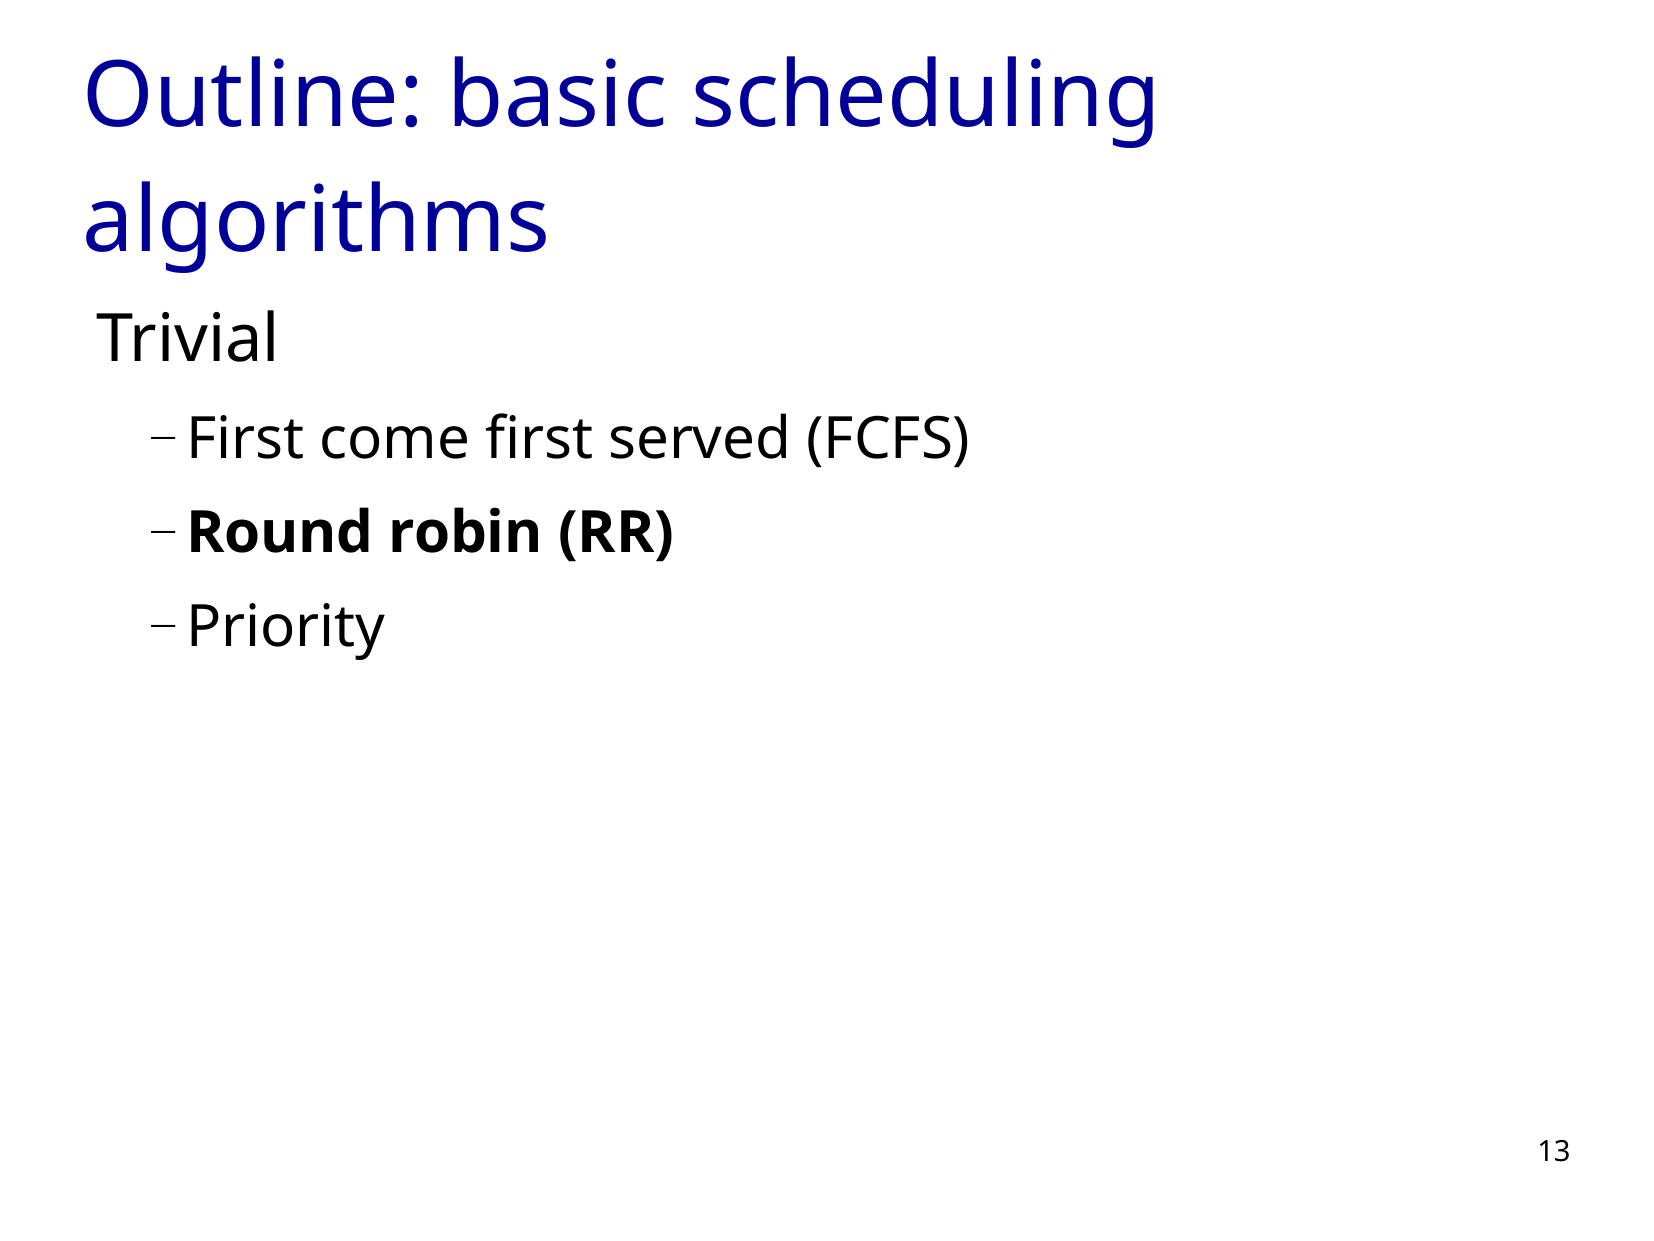

# Outline: basic scheduling algorithms
Trivial
First come first served (FCFS)
Round robin (RR)
Priority
13